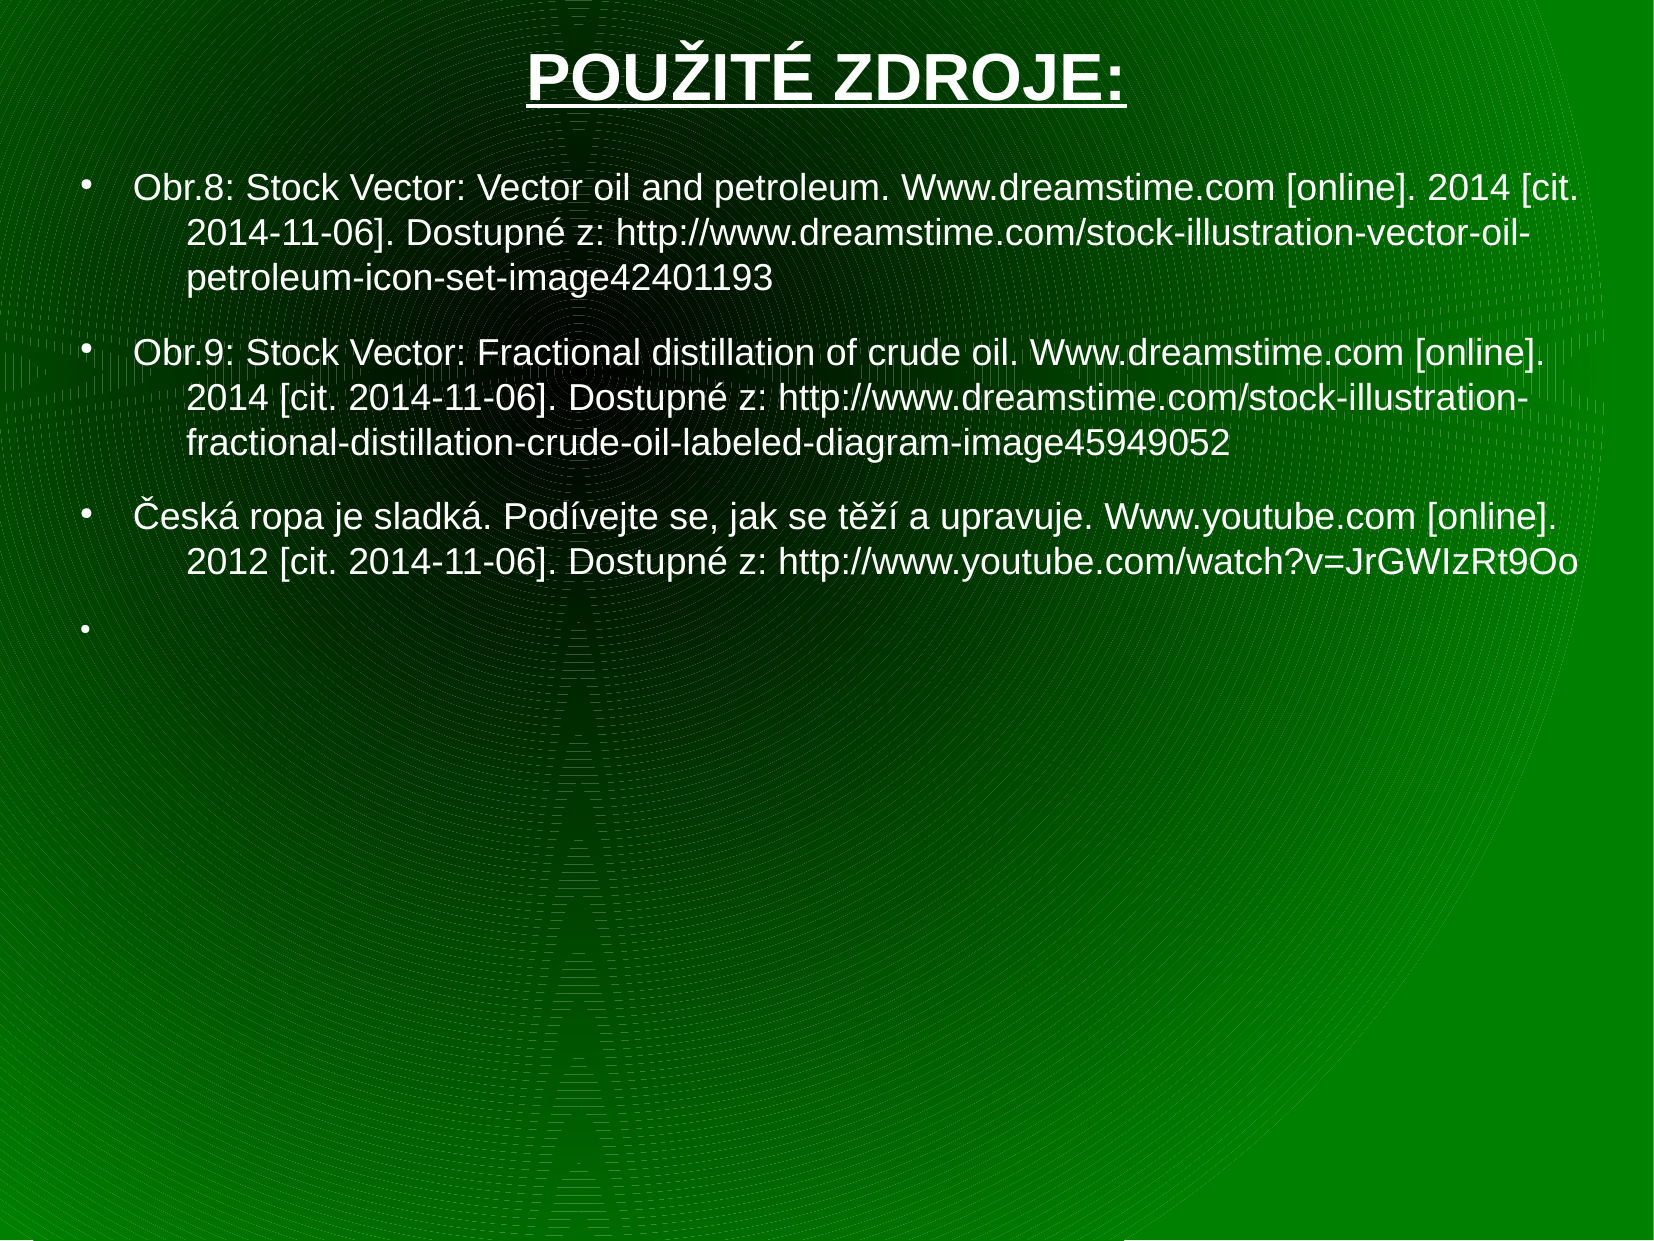

# POUŽITÉ ZDROJE:
Obr.8: Stock Vector: Vector oil and petroleum. Www.dreamstime.com [online]. 2014 [cit. 2014-11-06]. Dostupné z: http://www.dreamstime.com/stock-illustration-vector-oil-petroleum-icon-set-image42401193
Obr.9: Stock Vector: Fractional distillation of crude oil. Www.dreamstime.com [online]. 2014 [cit. 2014-11-06]. Dostupné z: http://www.dreamstime.com/stock-illustration-fractional-distillation-crude-oil-labeled-diagram-image45949052
Česká ropa je sladká. Podívejte se, jak se těží a upravuje. Www.youtube.com [online]. 2012 [cit. 2014-11-06]. Dostupné z: http://www.youtube.com/watch?v=JrGWIzRt9Oo